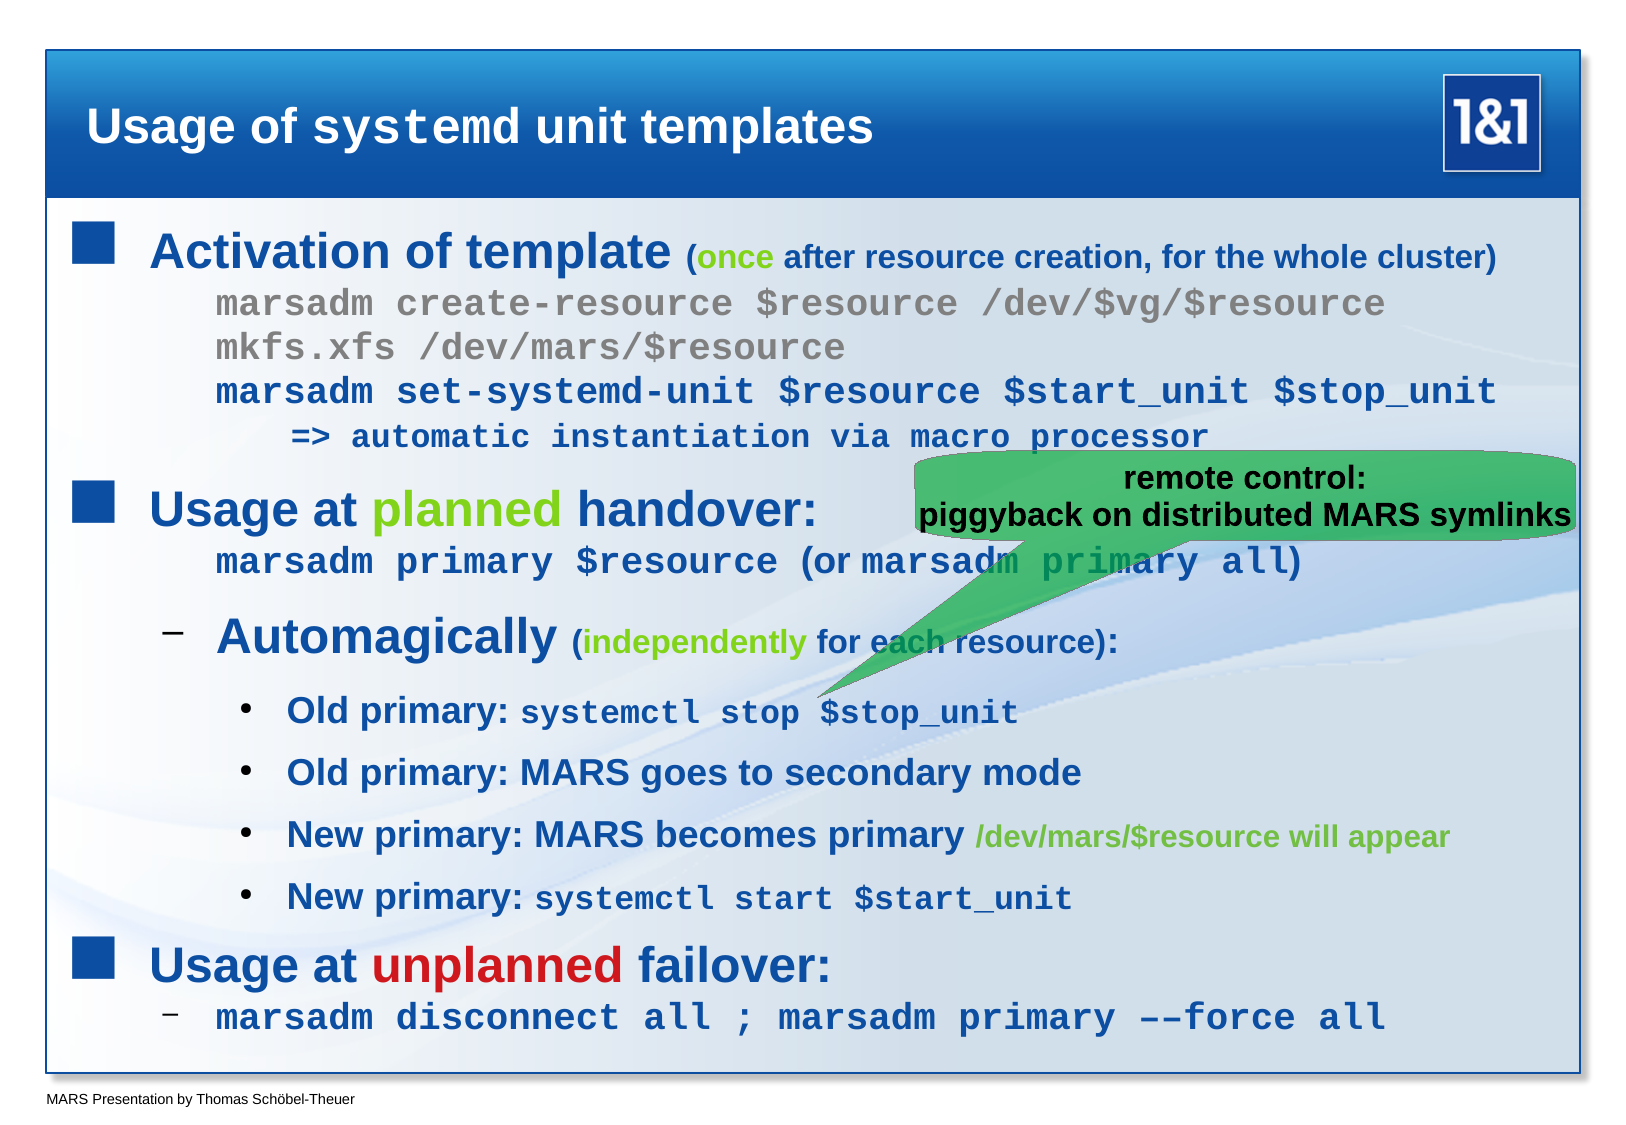

# Usage of systemd unit templates
Activation of template (once after resource creation, for the whole cluster)
marsadm create-resource $resource /dev/$vg/$resource
mkfs.xfs /dev/mars/$resource
marsadm set-systemd-unit $resource $start_unit $stop_unit
	=> automatic instantiation via macro processor
Usage at planned handover:
marsadm primary $resource (or marsadm primary all)
Automagically (independently for each resource):
Old primary: systemctl stop $stop_unit
Old primary: MARS goes to secondary mode
New primary: MARS becomes primary /dev/mars/$resource will appear
New primary: systemctl start $start_unit
Usage at unplanned failover:
marsadm disconnect all ; marsadm primary ––force all
remote control:
piggyback on distributed MARS symlinks
MARS Presentation by Thomas Schöbel-Theuer